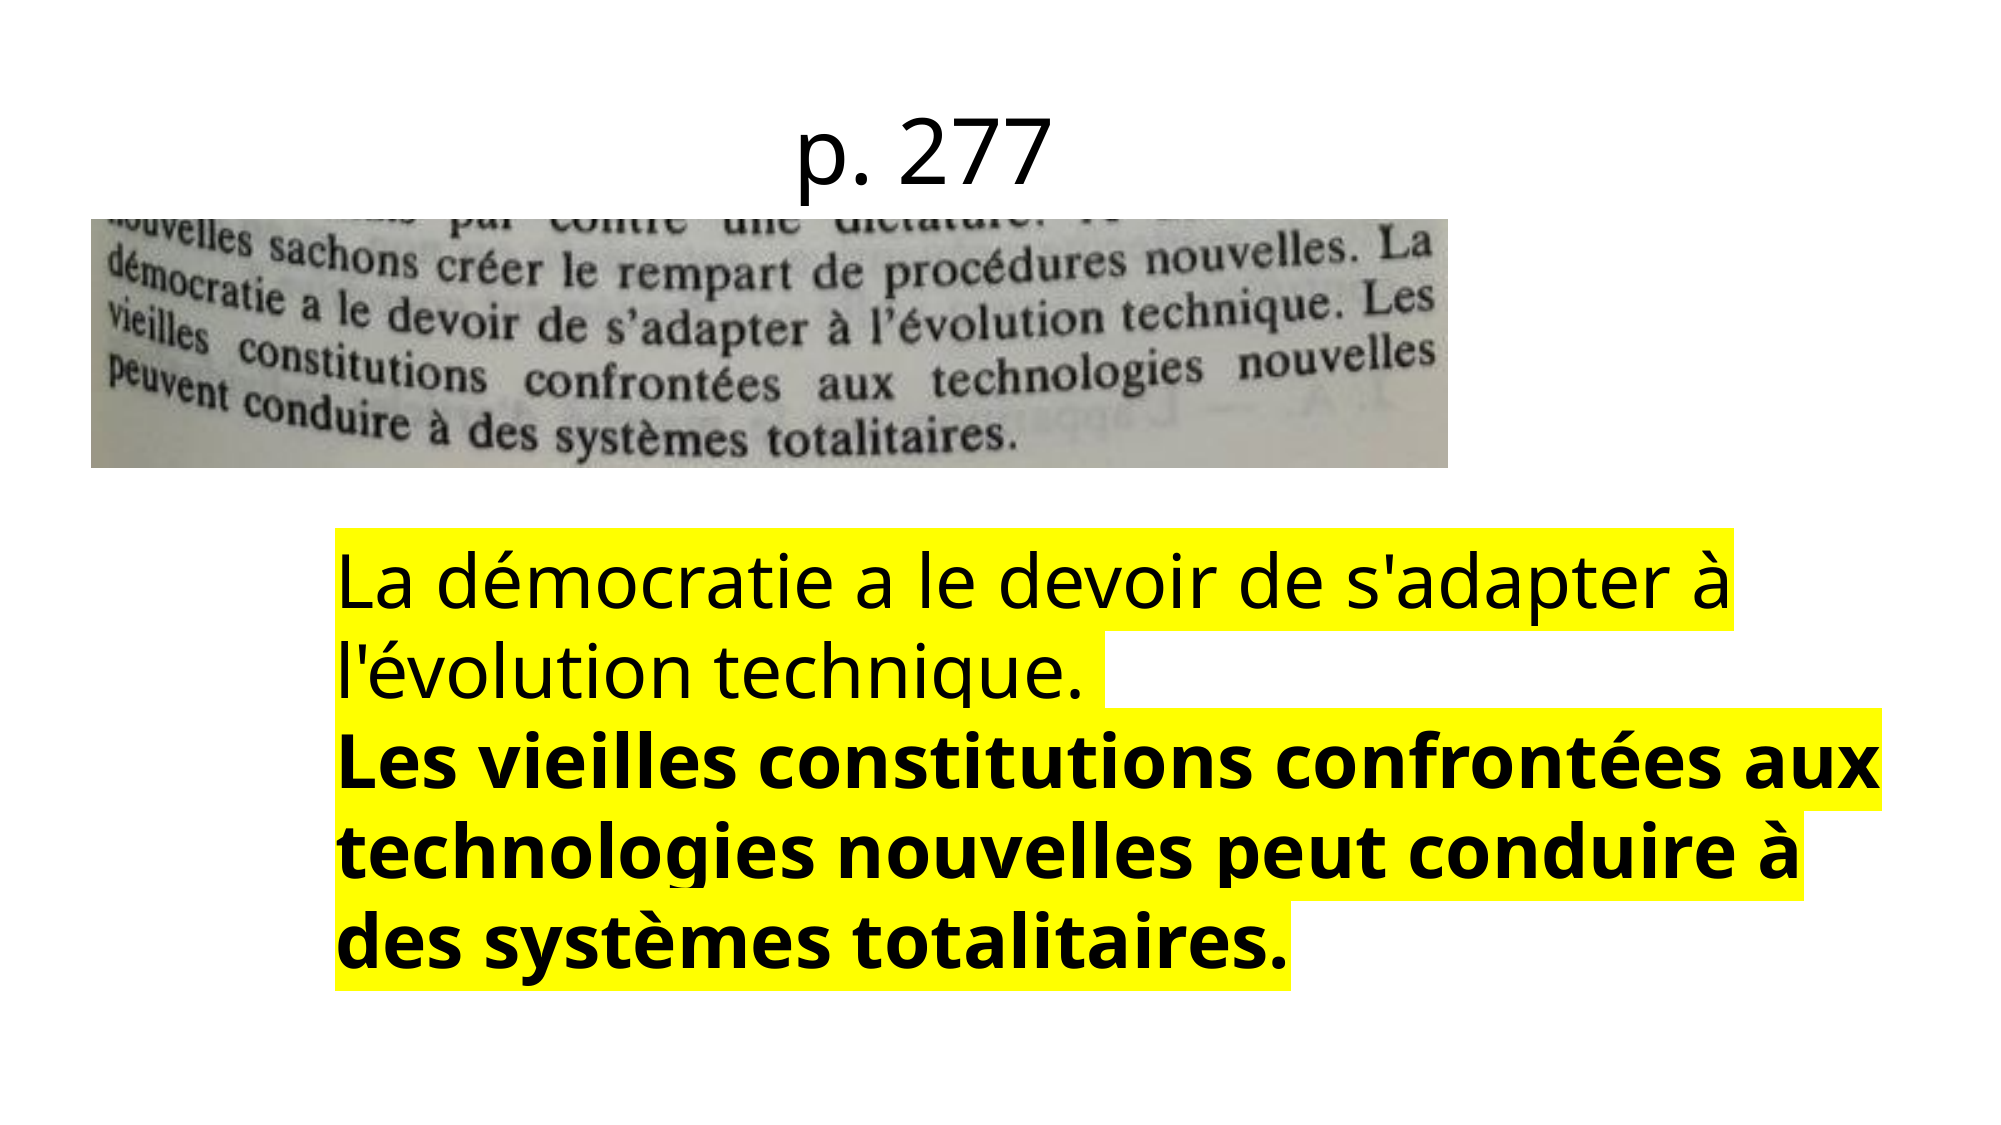

# p. 277
La démocratie a le devoir de s'adapter à l'évolution technique.
Les vieilles constitutions confrontées aux technologies nouvelles peut conduire à des systèmes totalitaires.